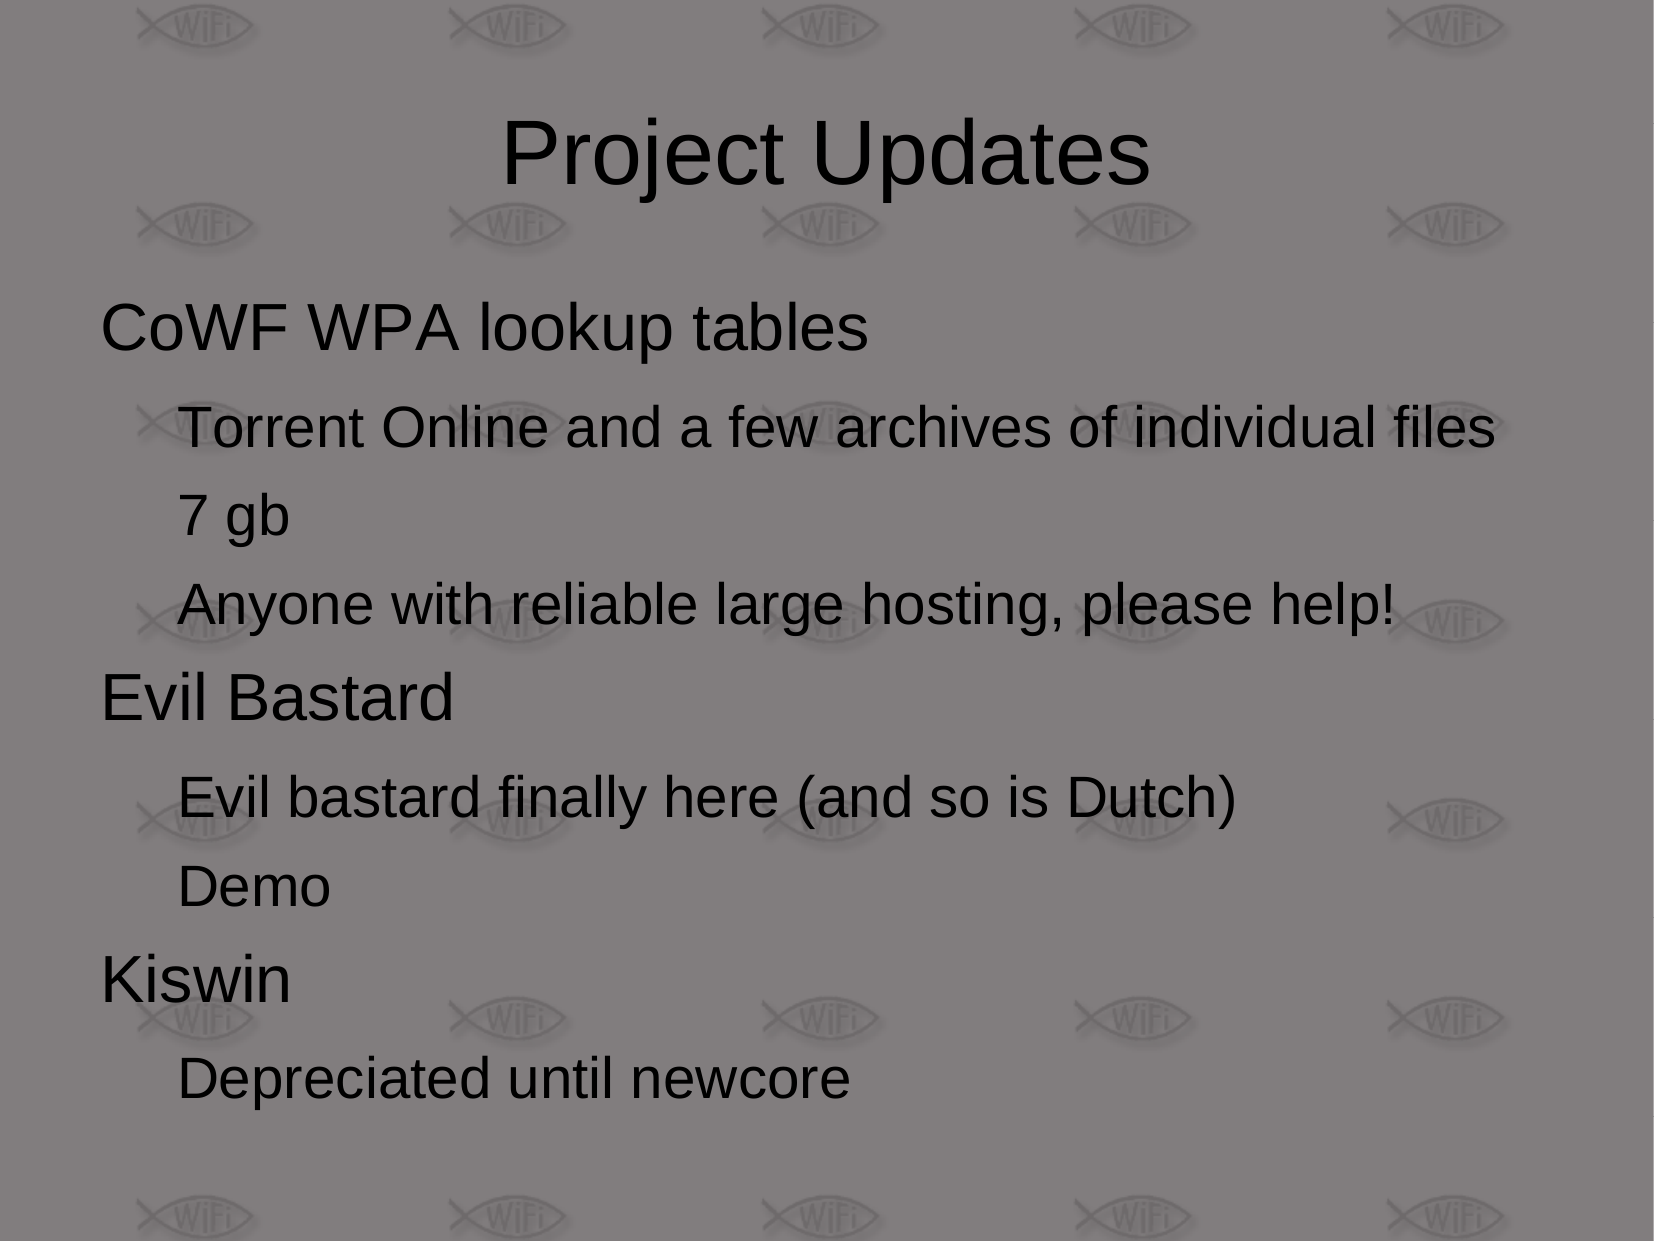

# Project Updates
CoWF WPA lookup tables
Torrent Online and a few archives of individual files
7 gb
Anyone with reliable large hosting, please help!
Evil Bastard
Evil bastard finally here (and so is Dutch)
Demo
Kiswin
Depreciated until newcore